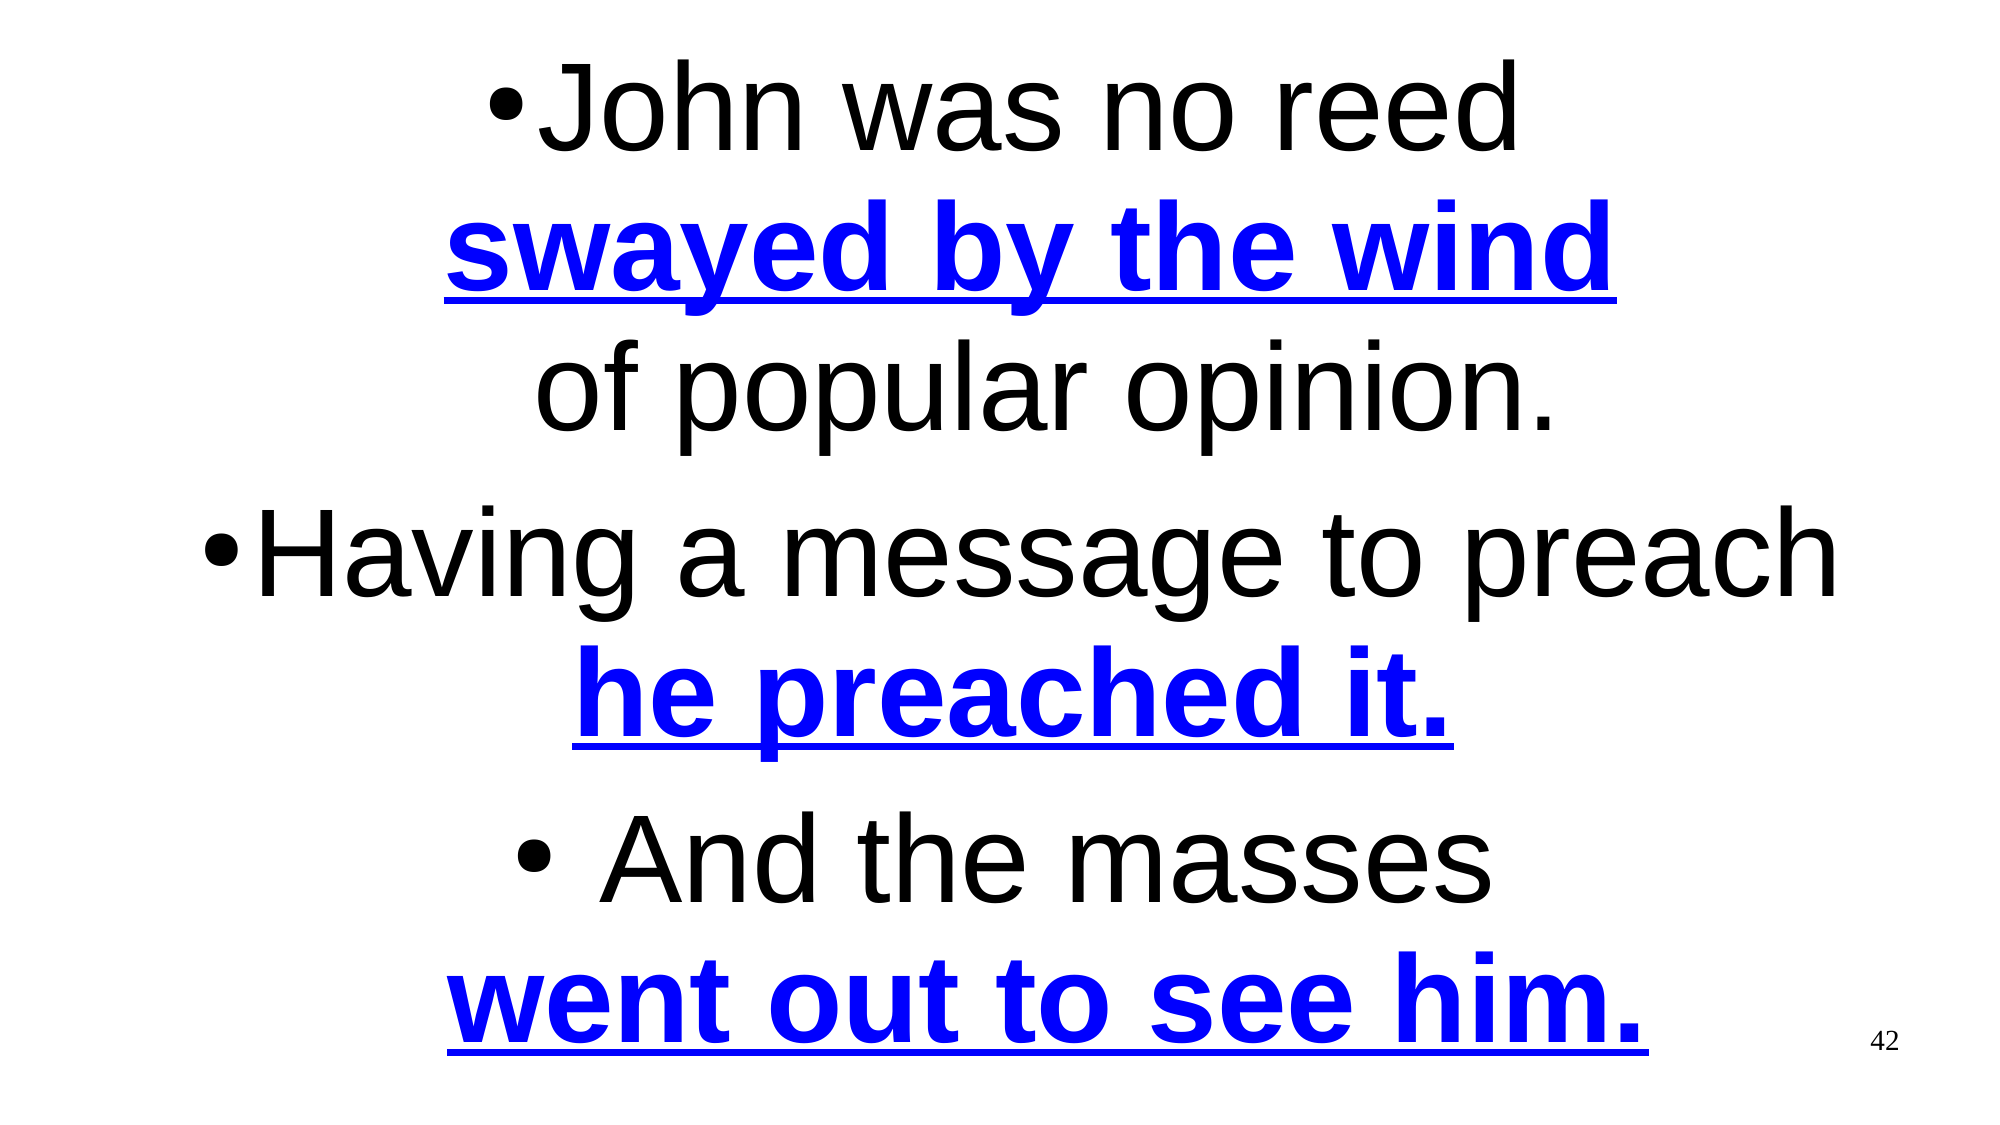

# John was no reed swayed by the wind of popular opinion.
Having a message to preach
he preached it.
 And the masses
went out to see him.
42